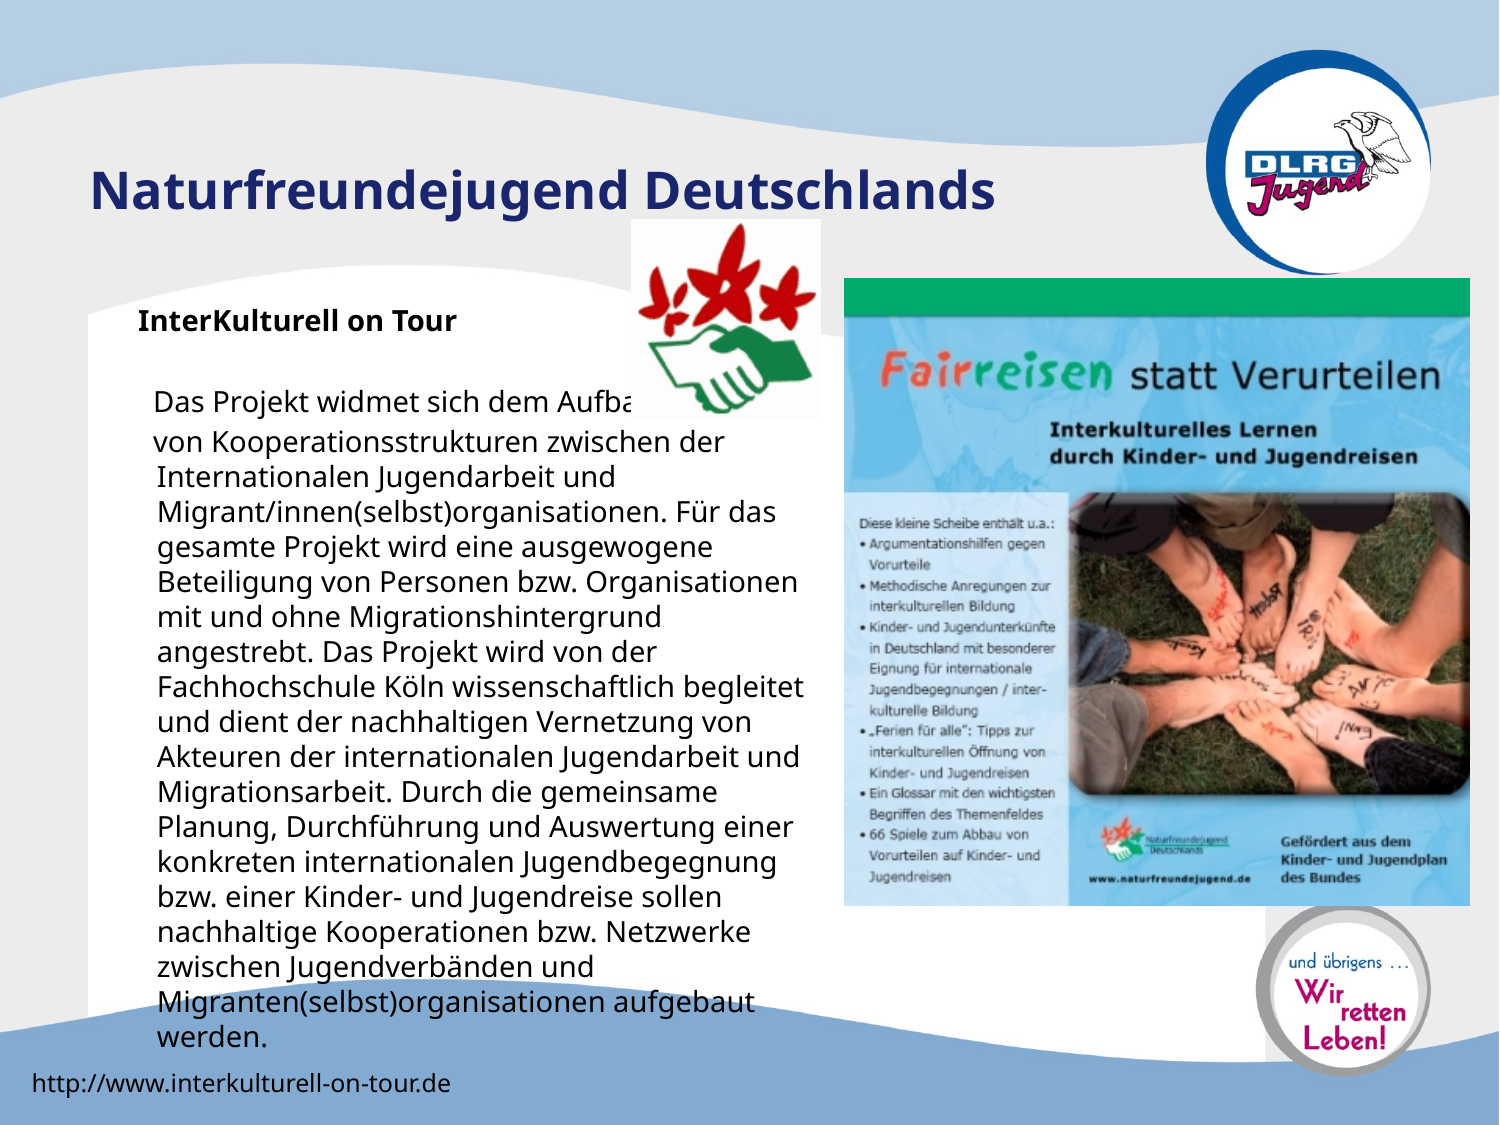

# Naturfreundejugend Deutschlands
 InterKulturell on Tour
 Das Projekt widmet sich dem Aufbau
 von Kooperationsstrukturen zwischen der Internationalen Jugendarbeit und Migrant/innen(selbst)organisationen. Für das gesamte Projekt wird eine ausgewogene Beteiligung von Personen bzw. Organisationen mit und ohne Migrationshintergrund angestrebt. Das Projekt wird von der Fachhochschule Köln wissenschaftlich begleitet und dient der nachhaltigen Vernetzung von Akteuren der internationalen Jugendarbeit und Migrationsarbeit. Durch die gemeinsame Planung, Durchführung und Auswertung einer konkreten internationalen Jugendbegegnung bzw. einer Kinder- und Jugendreise sollen nachhaltige Kooperationen bzw. Netzwerke zwischen Jugendverbänden und Migranten(selbst)organisationen aufgebaut werden.
http://www.interkulturell-on-tour.de